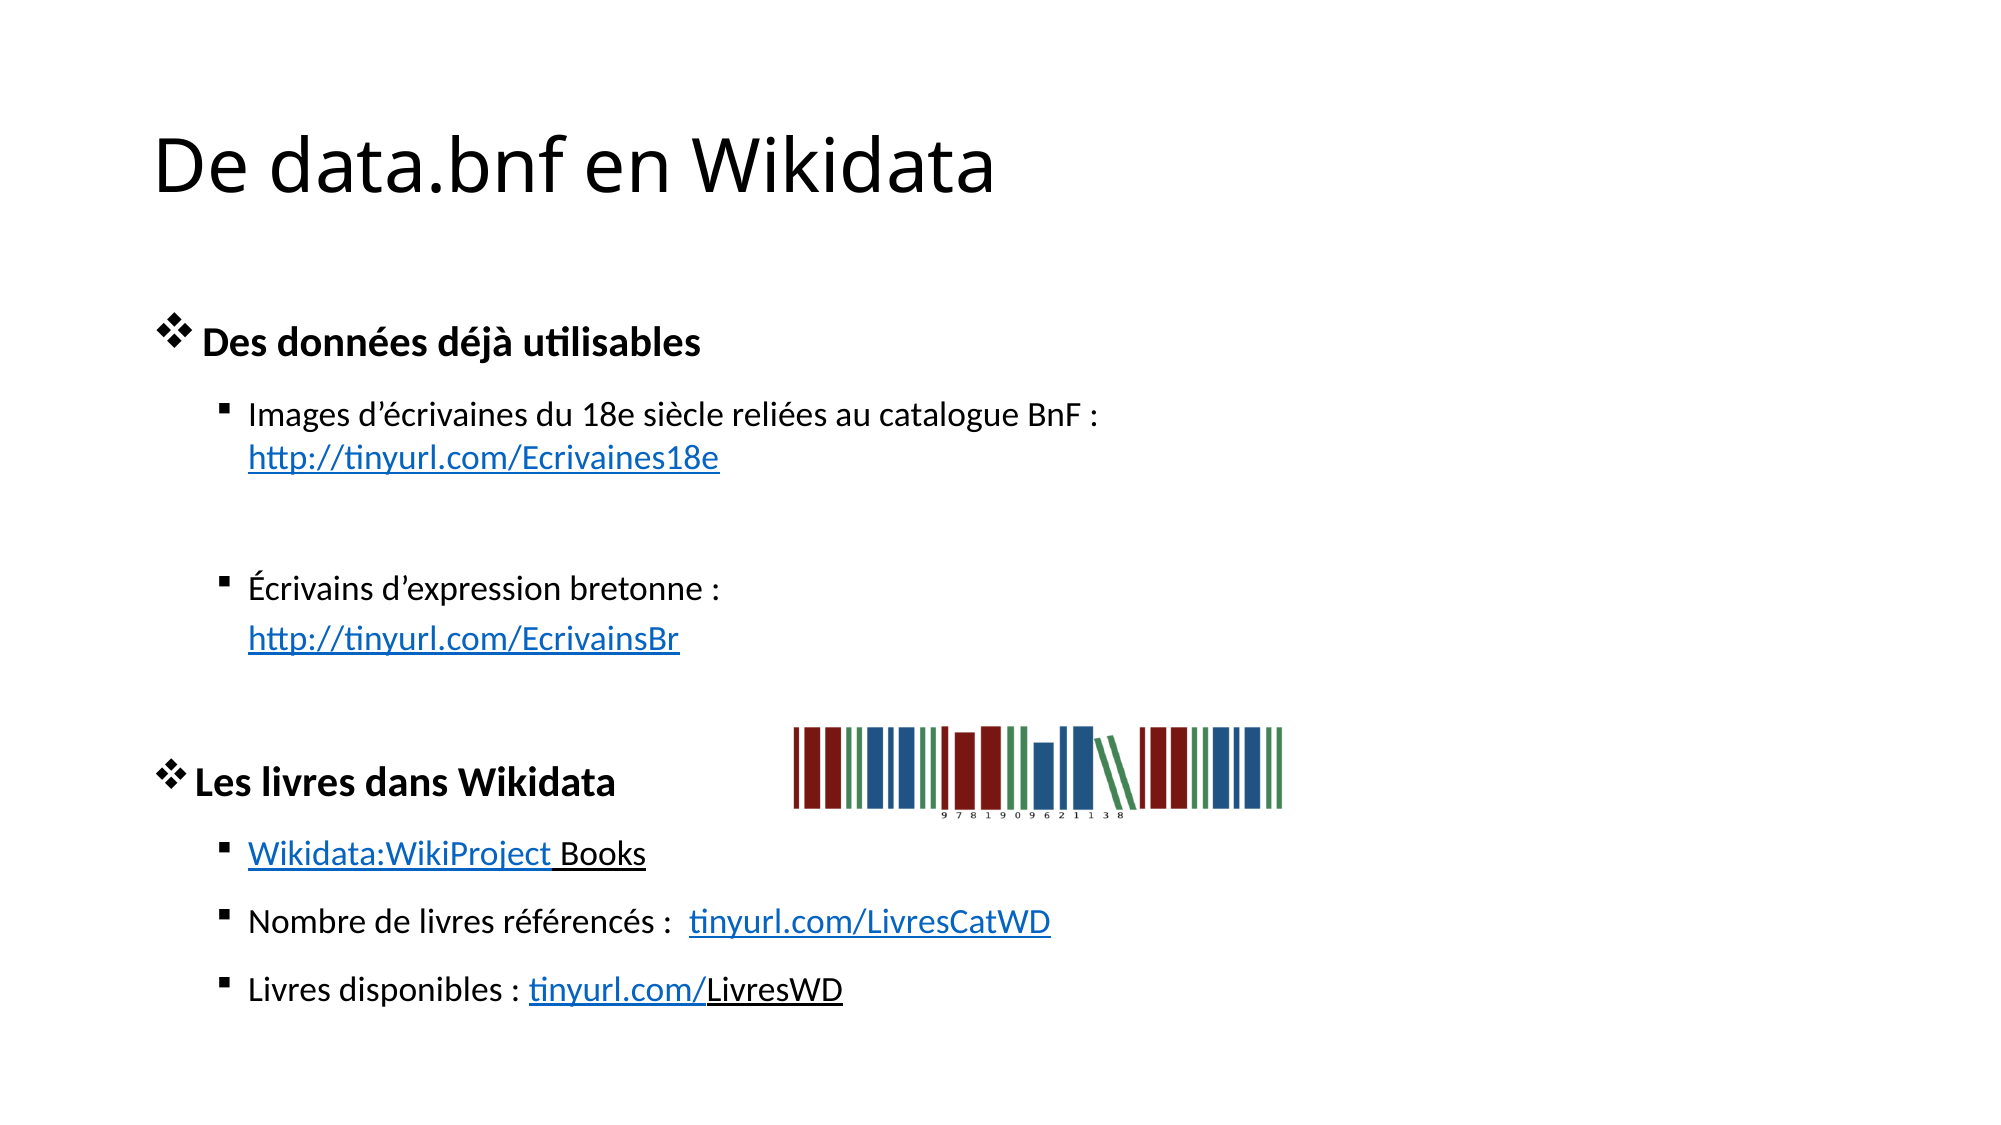

# De data.bnf en Wikidata
 Des données déjà utilisables
Images d’écrivaines du 18e siècle reliées au catalogue BnF :
http://tinyurl.com/Ecrivaines18e
Écrivains d’expression bretonne :
http://tinyurl.com/EcrivainsBr
 Les livres dans Wikidata
Wikidata:WikiProject Books
Nombre de livres référencés : tinyurl.com/LivresCatWD
Livres disponibles : tinyurl.com/LivresWD